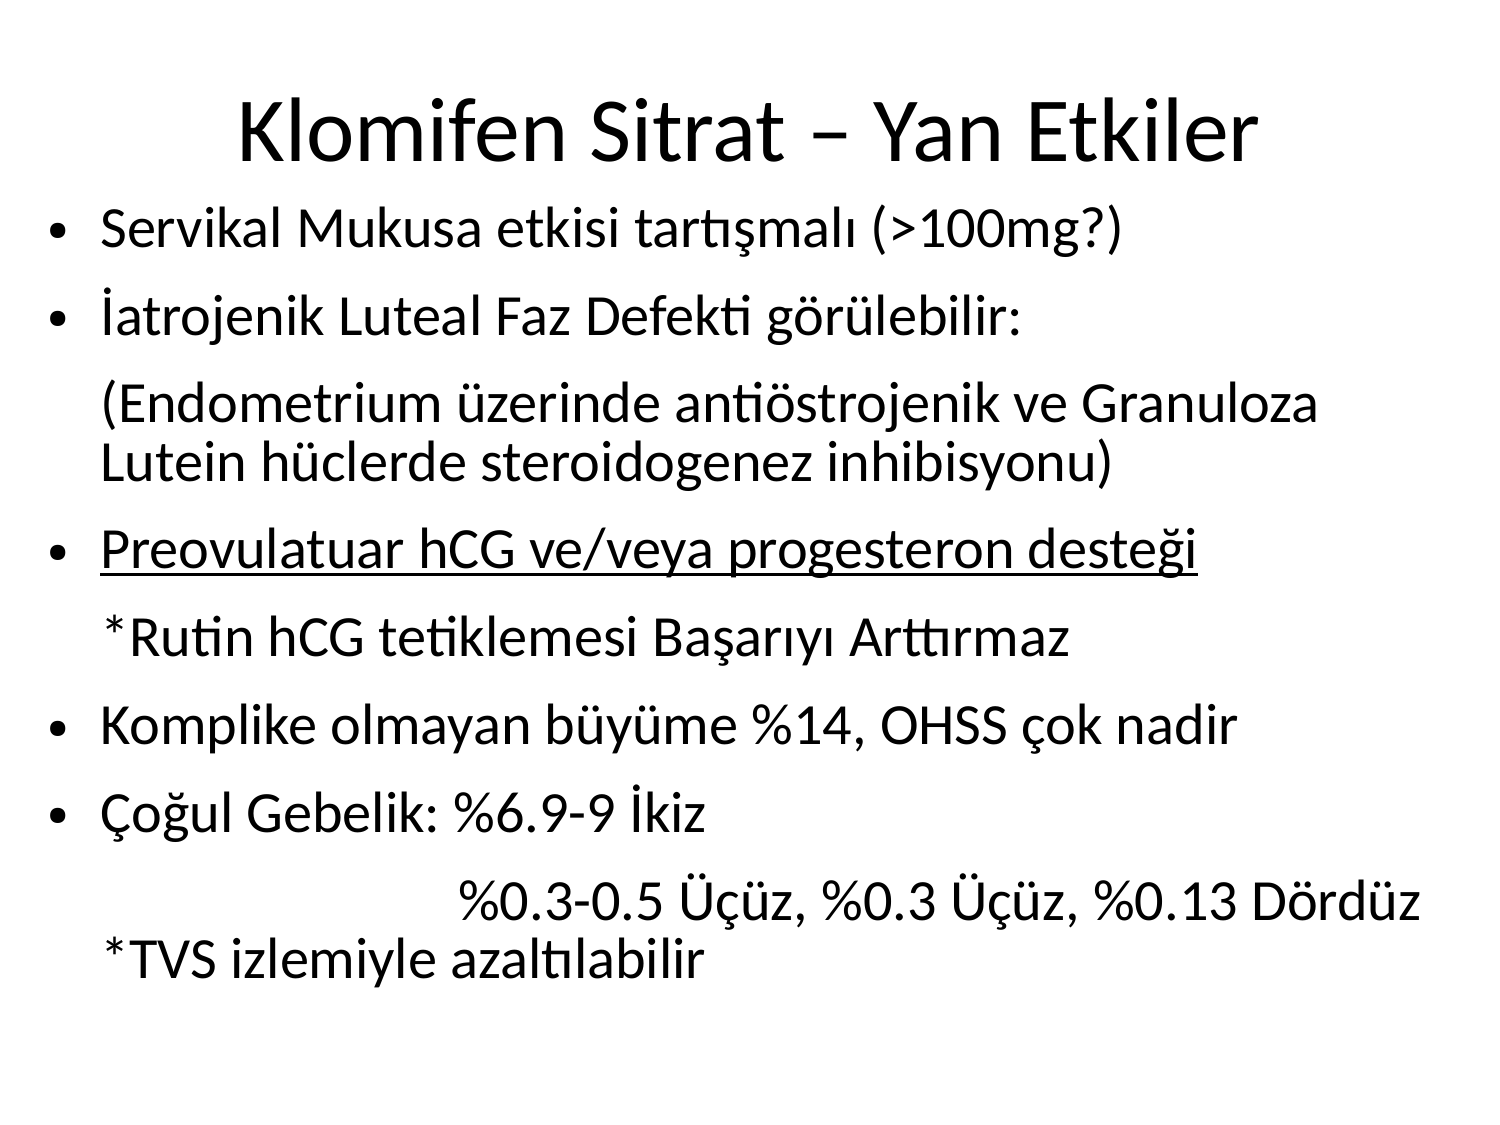

# Klomifen Sitrat – Yan Etkiler
Servikal Mukusa etkisi tartışmalı (>100mg?)
İatrojenik Luteal Faz Defekti görülebilir:
(Endometrium üzerinde antiöstrojenik ve Granuloza Lutein hüclerde steroidogenez inhibisyonu)
Preovulatuar hCG ve/veya progesteron desteği
*Rutin hCG tetiklemesi Başarıyı Arttırmaz
Komplike olmayan büyüme %14, OHSS çok nadir
Çoğul Gebelik: %6.9-9 İkiz
 %0.3-0.5 Üçüz, %0.3 Üçüz, %0.13 Dördüz *TVS izlemiyle azaltılabilir